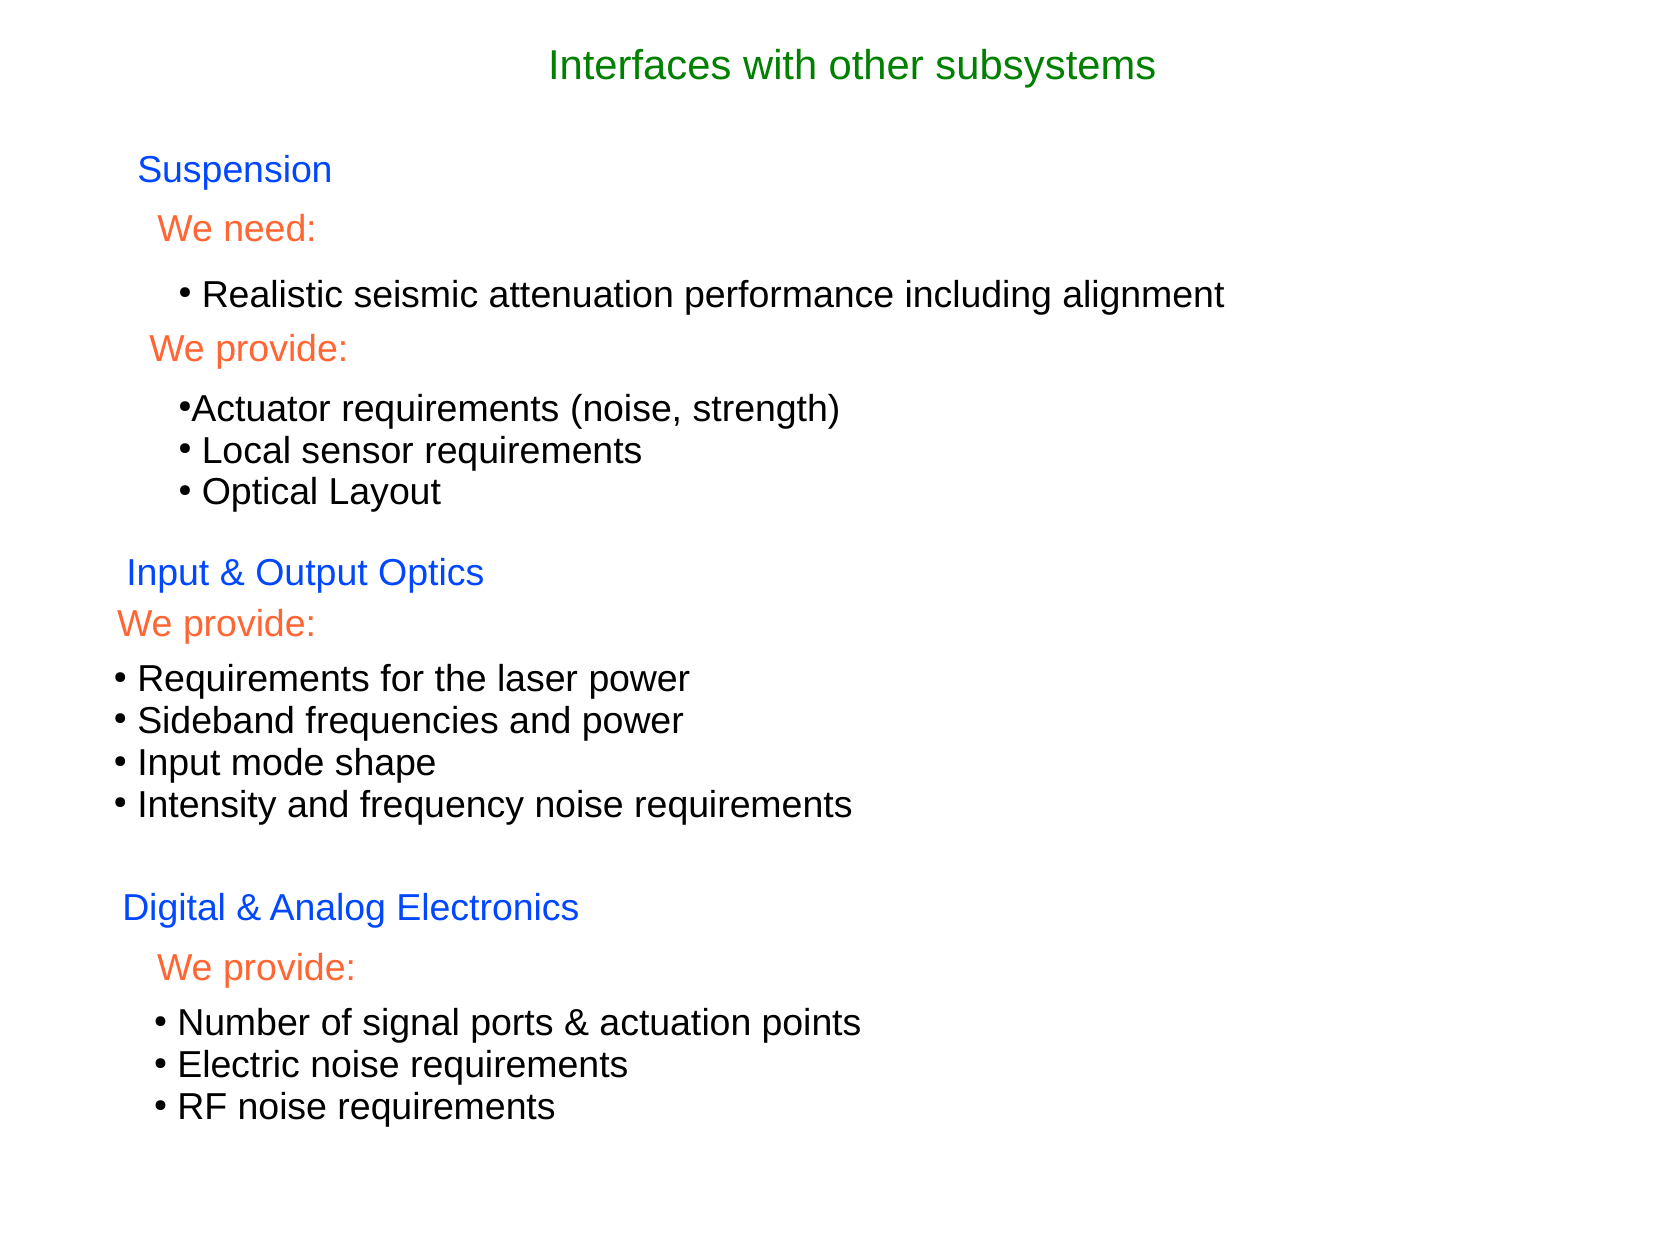

Interfaces with other subsystems
Suspension
We need:
 Realistic seismic attenuation performance including alignment
We provide:
Actuator requirements (noise, strength)
 Local sensor requirements
 Optical Layout
Input & Output Optics
We provide:
 Requirements for the laser power
 Sideband frequencies and power
 Input mode shape
 Intensity and frequency noise requirements
Digital & Analog Electronics
We provide:
 Number of signal ports & actuation points
 Electric noise requirements
 RF noise requirements